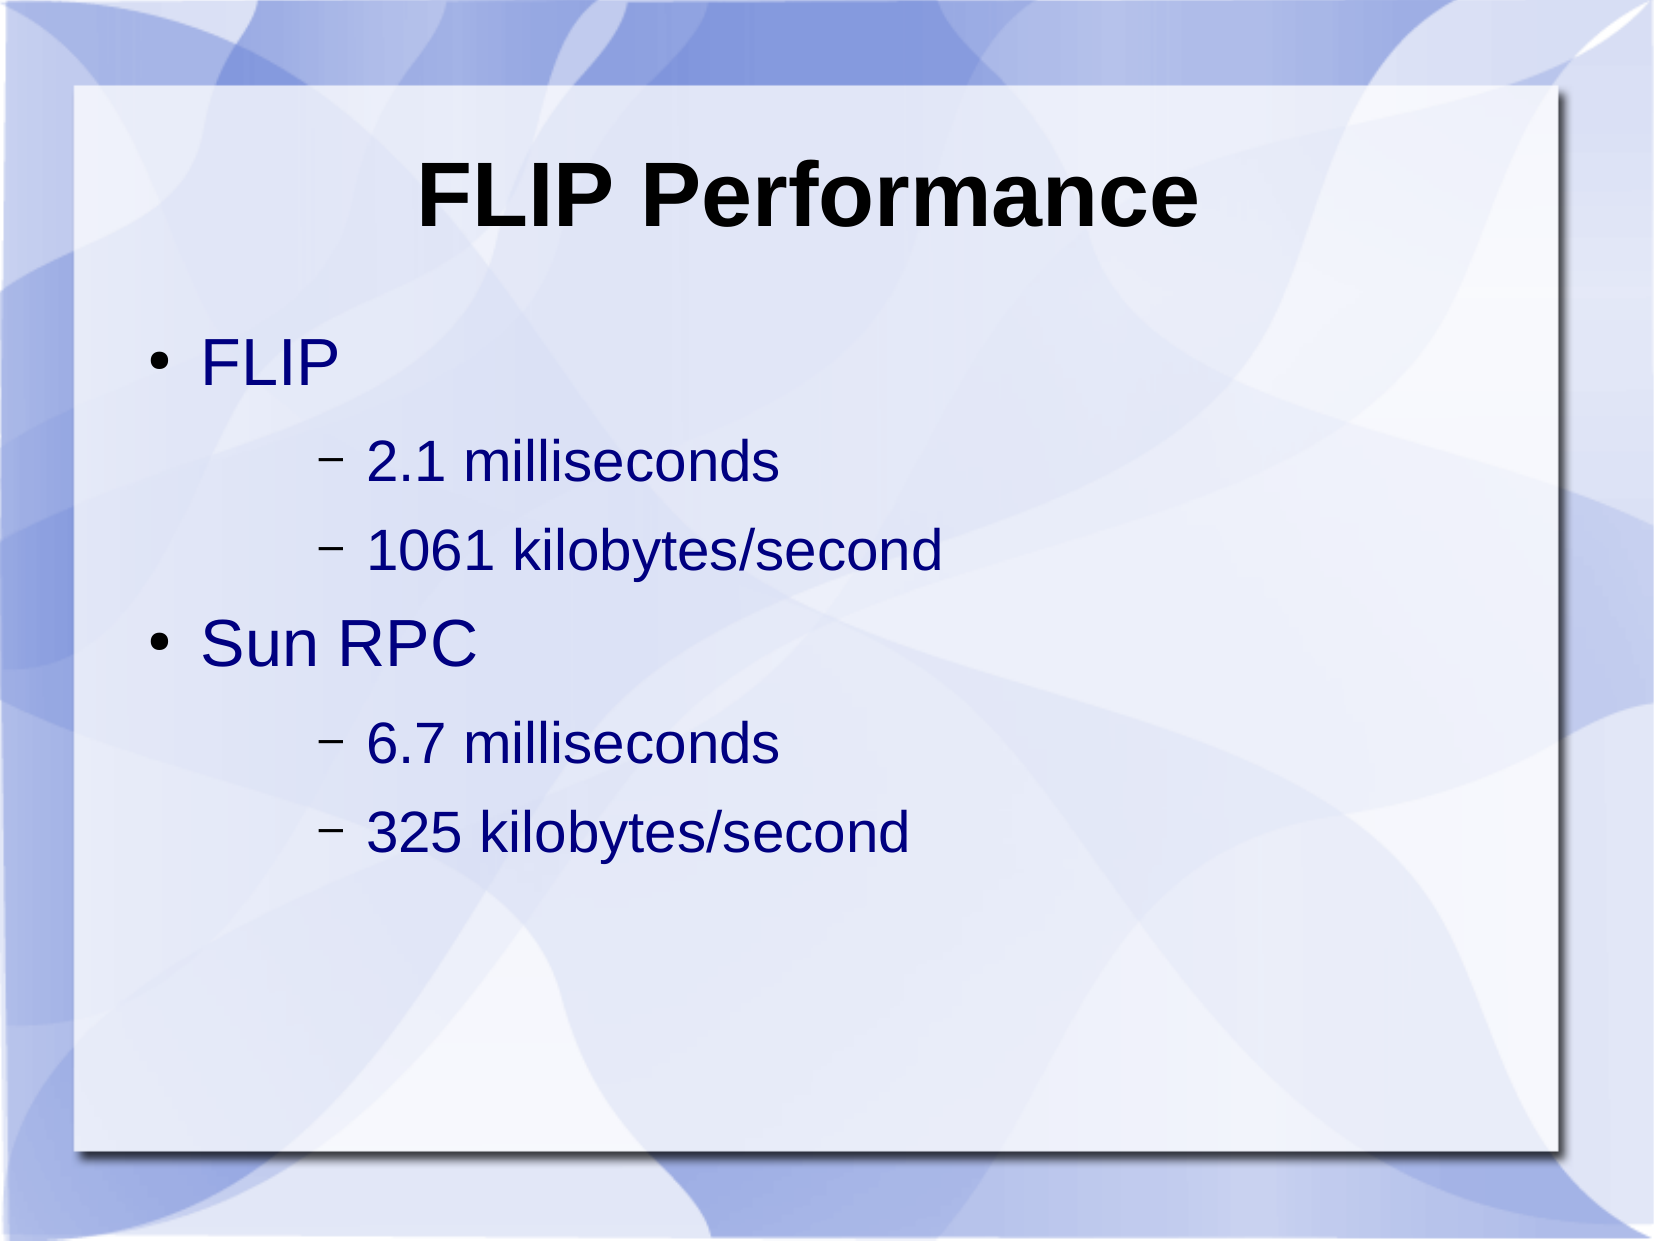

# FLIP Performance
FLIP
2.1 milliseconds
1061 kilobytes/second
Sun RPC
6.7 milliseconds
325 kilobytes/second